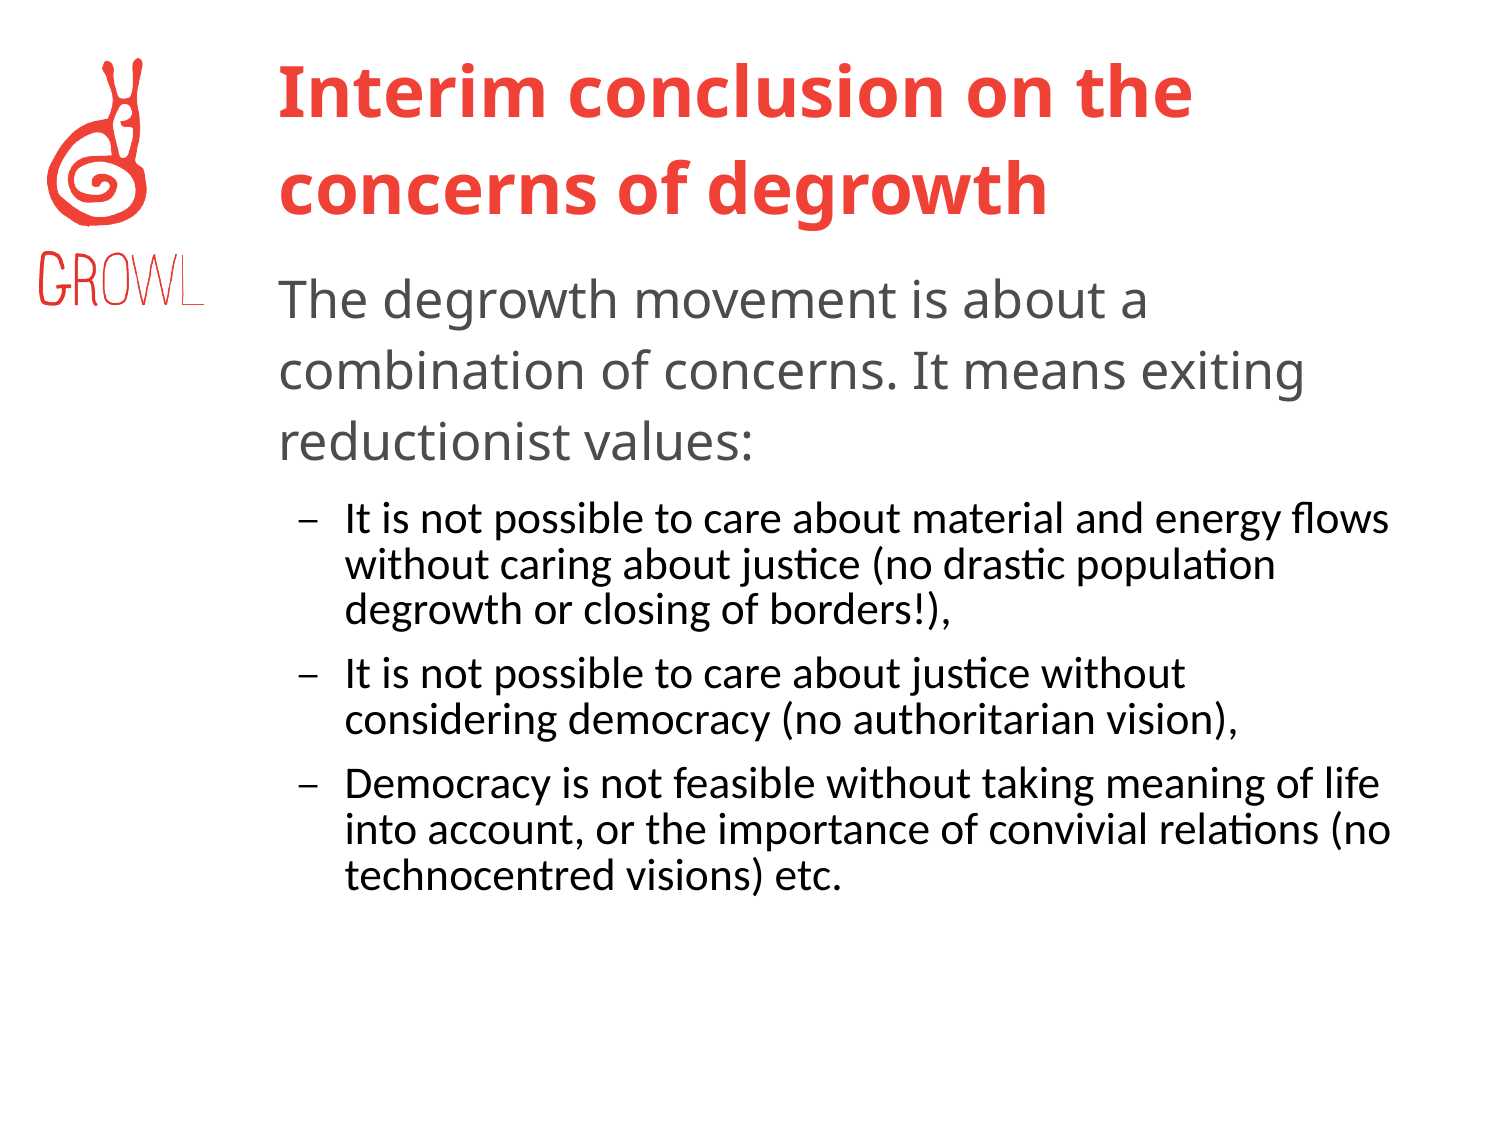

# Interim conclusion on the concerns of degrowth
The degrowth movement is about a combination of concerns. It means exiting reductionist values:
It is not possible to care about material and energy flows without caring about justice (no drastic population degrowth or closing of borders!),
It is not possible to care about justice without considering democracy (no authoritarian vision),
Democracy is not feasible without taking meaning of life into account, or the importance of convivial relations (no technocentred visions) etc.